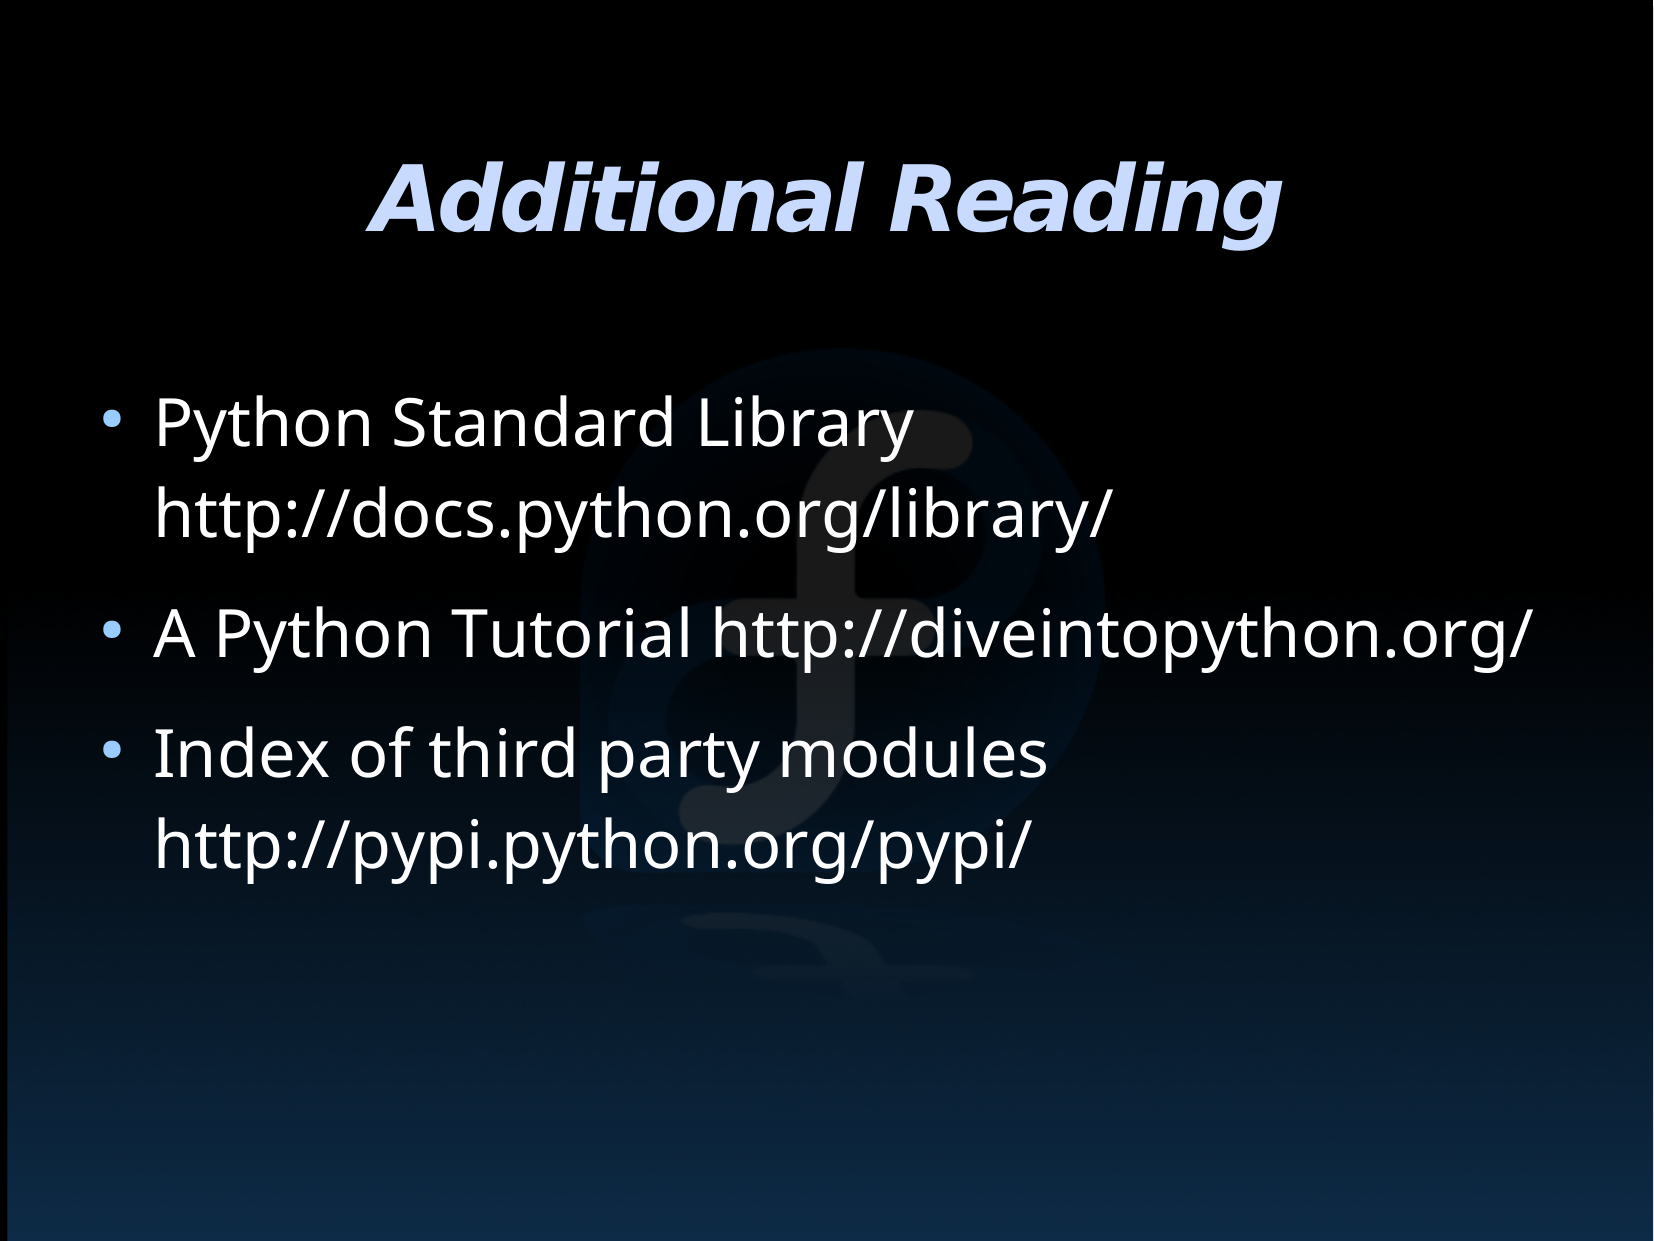

# Additional Reading
Python Standard Library http://docs.python.org/library/
A Python Tutorial http://diveintopython.org/
Index of third party modules http://pypi.python.org/pypi/